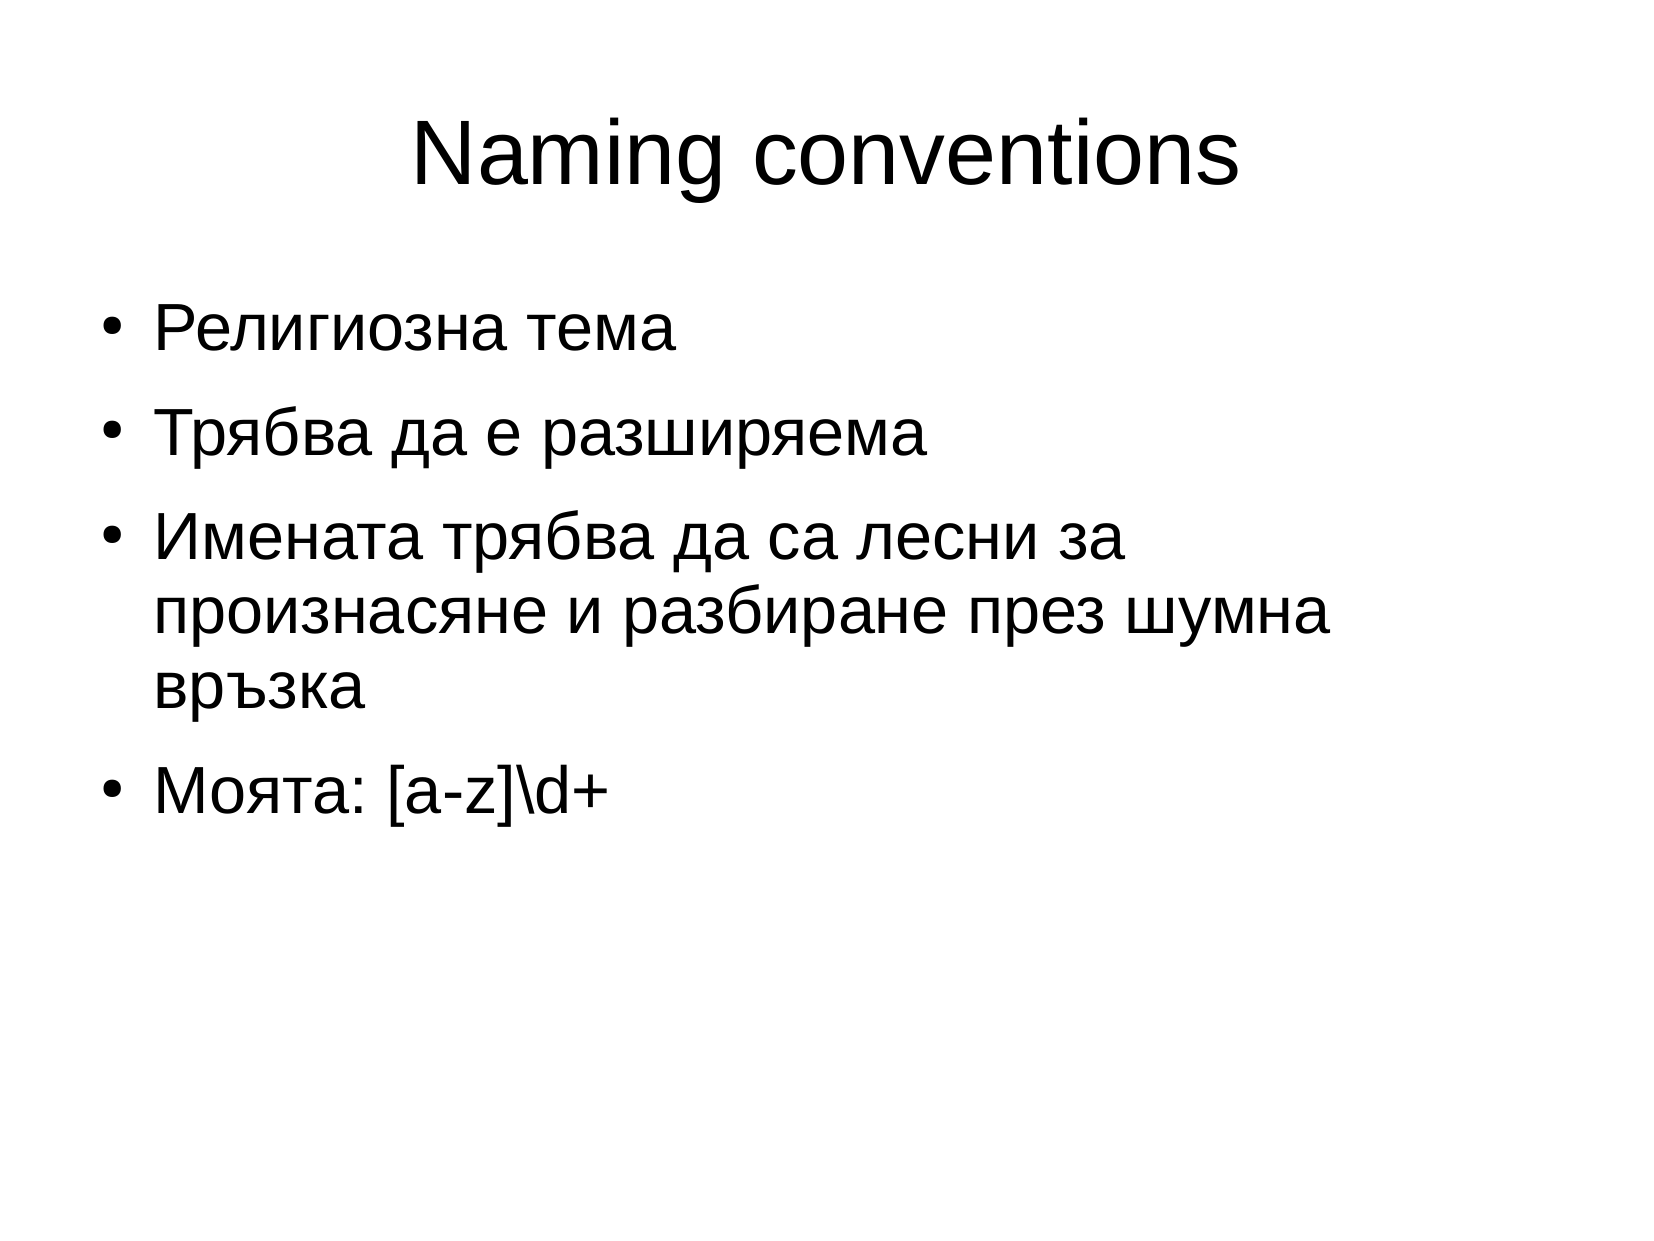

# Naming conventions
Религиозна тема
Трябва да е разширяема
Имената трябва да са лесни за произнасяне и разбиране през шумна връзка
Моята: [a-z]\d+